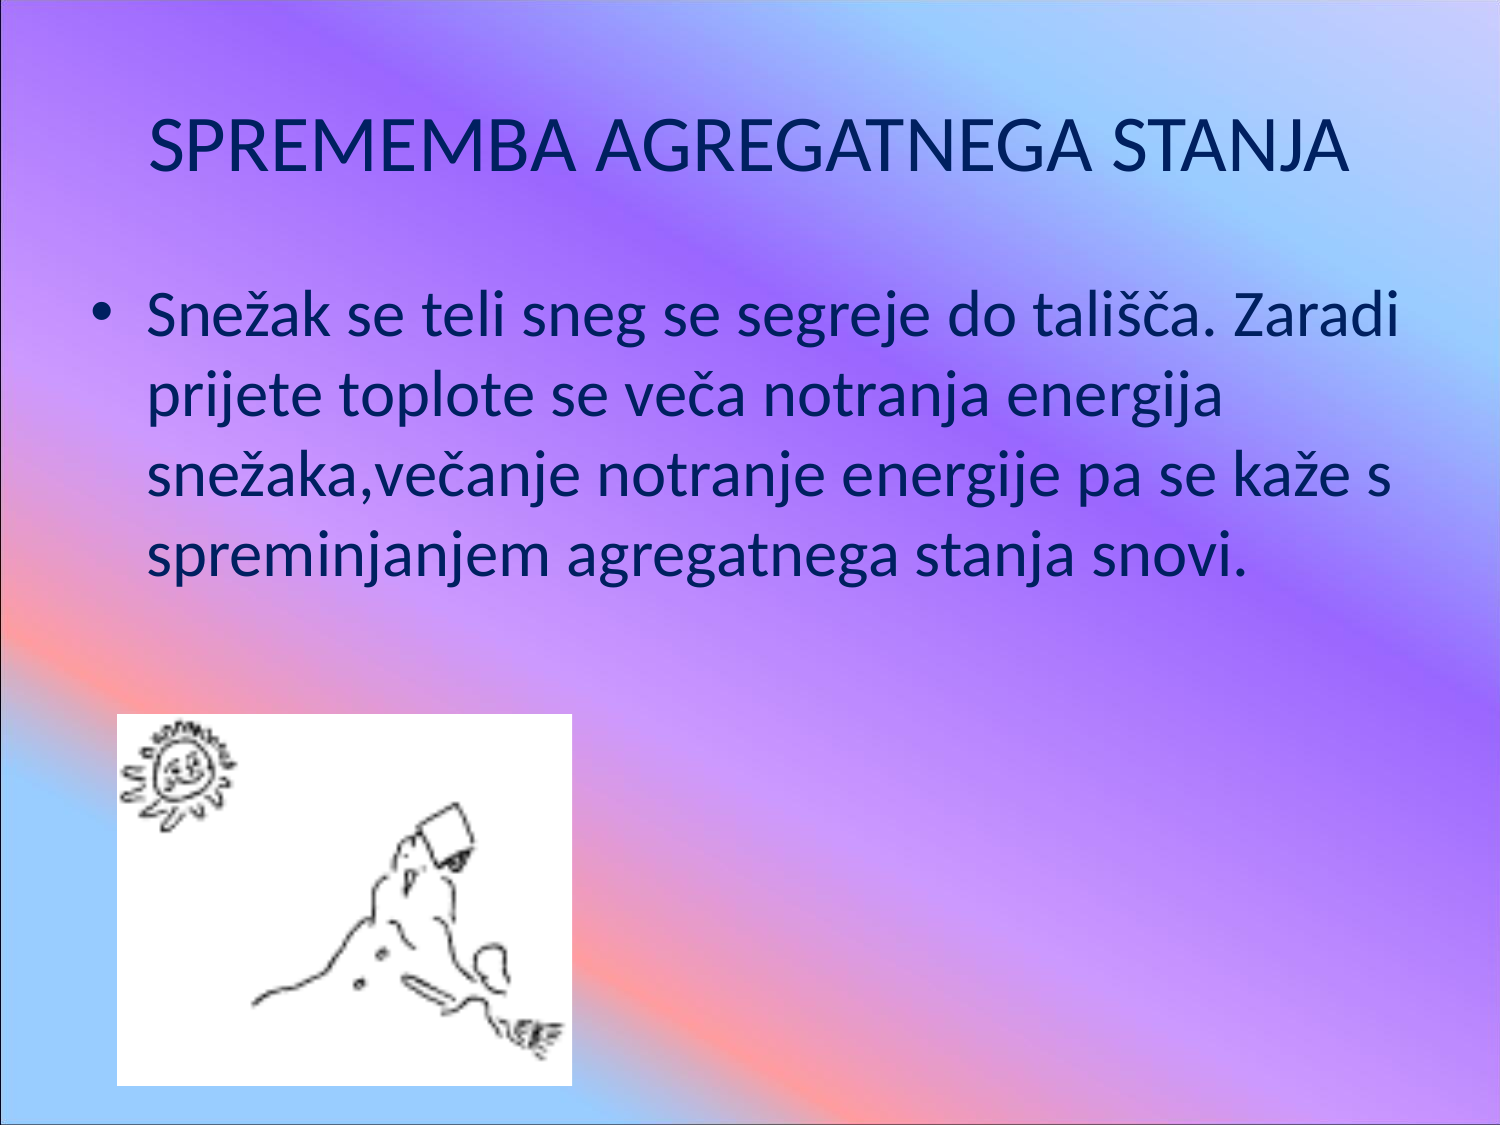

# SPREMEMBA AGREGATNEGA STANJA
Snežak se teli sneg se segreje do tališča. Zaradi prijete toplote se veča notranja energija snežaka,večanje notranje energije pa se kaže s spreminjanjem agregatnega stanja snovi.